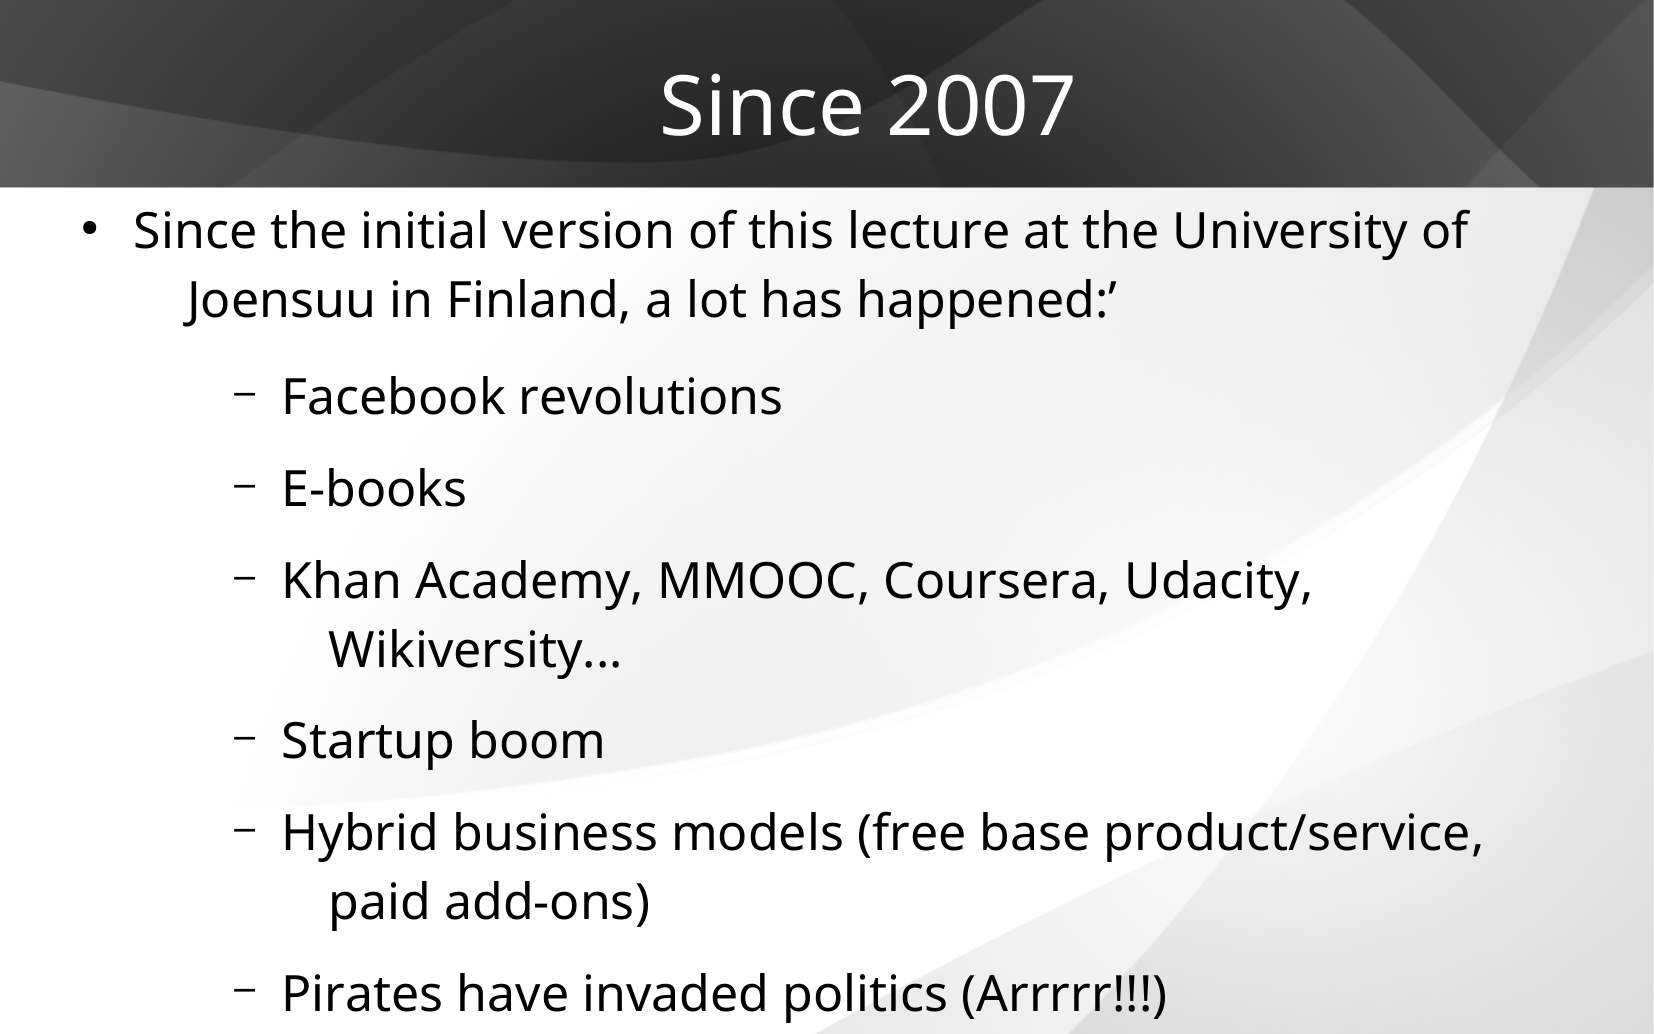

# Since 2007
Since the initial version of this lecture at the University of Joensuu in Finland, a lot has happened:’
Facebook revolutions
E-books
Khan Academy, MMOOC, Coursera, Udacity, Wikiversity...
Startup boom
Hybrid business models (free base product/service, paid add-ons)
Pirates have invaded politics (Arrrrr!!!)
… - but the main points are still valid